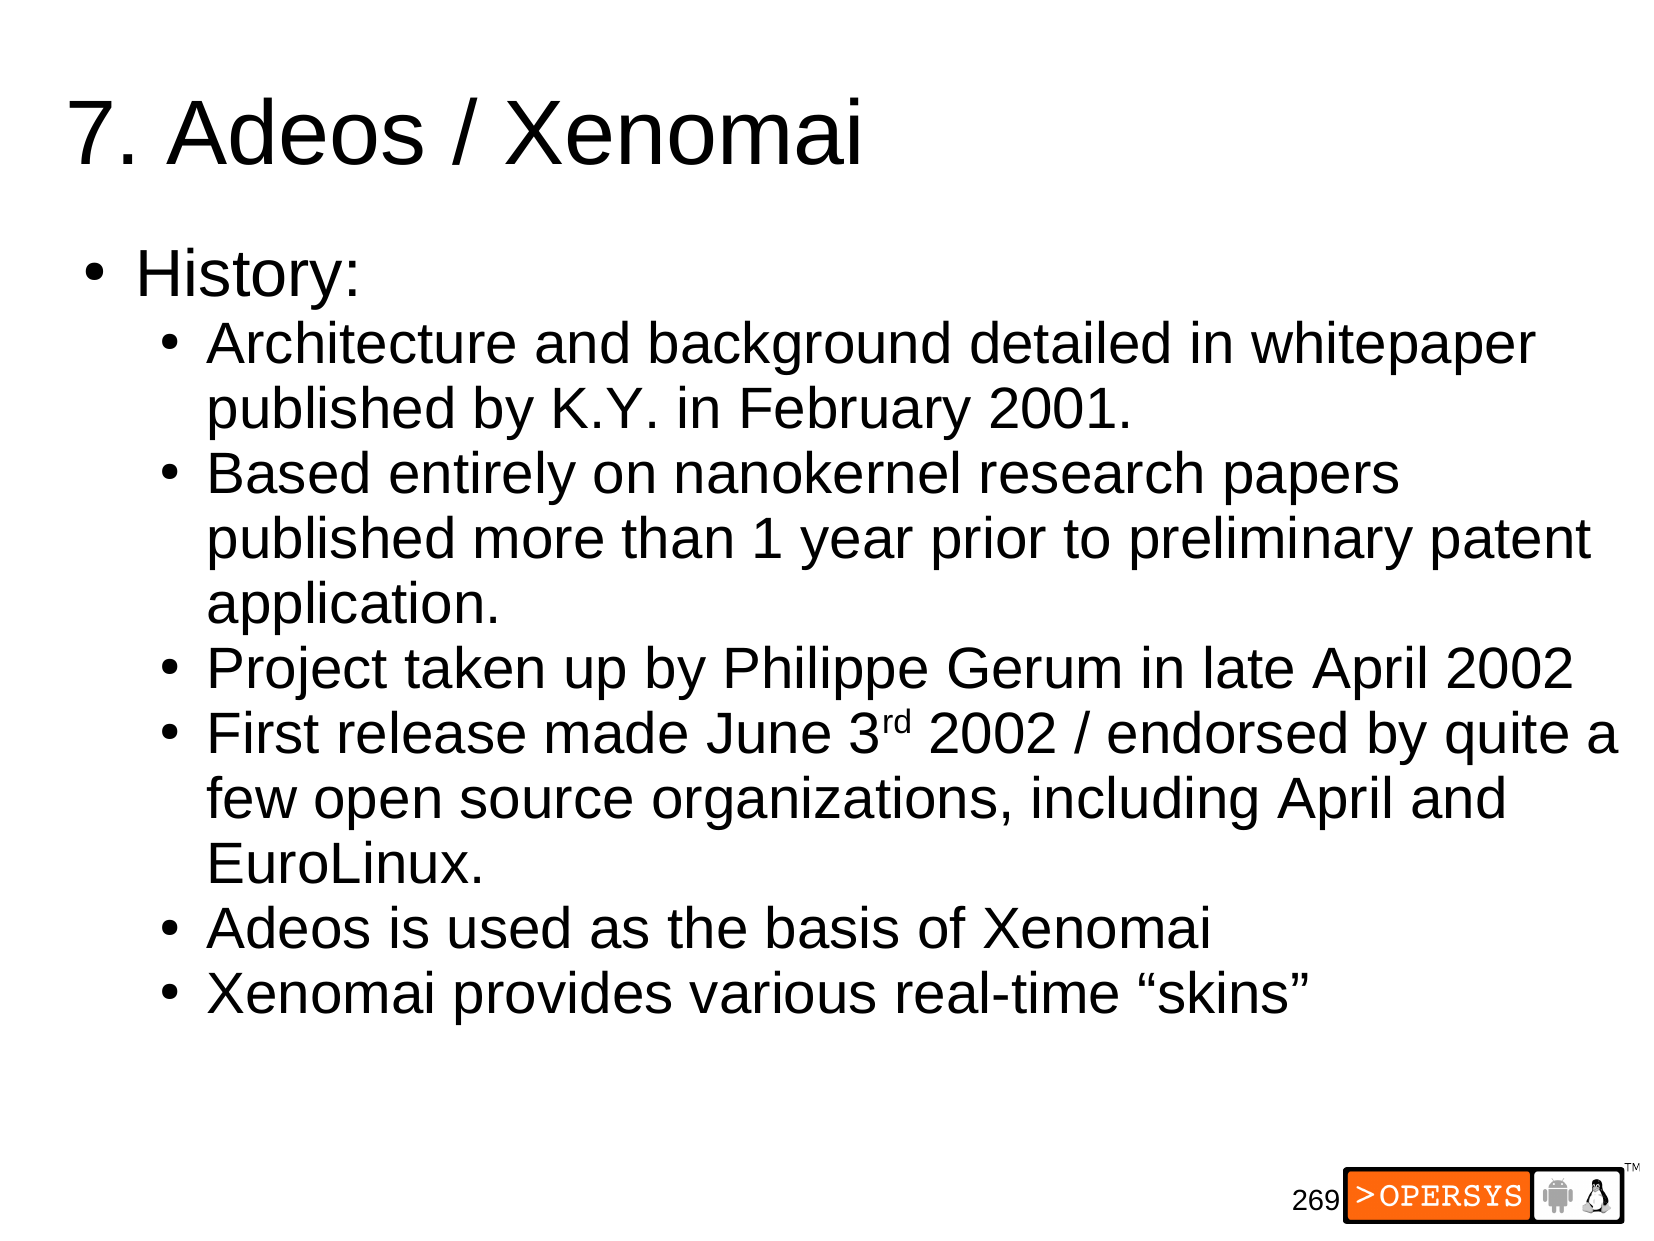

# 7. Adeos / Xenomai
History:
Architecture and background detailed in whitepaper published by K.Y. in February 2001.
Based entirely on nanokernel research papers published more than 1 year prior to preliminary patent application.
Project taken up by Philippe Gerum in late April 2002
First release made June 3rd 2002 / endorsed by quite a few open source organizations, including April and EuroLinux.
Adeos is used as the basis of Xenomai
Xenomai provides various real-time “skins”